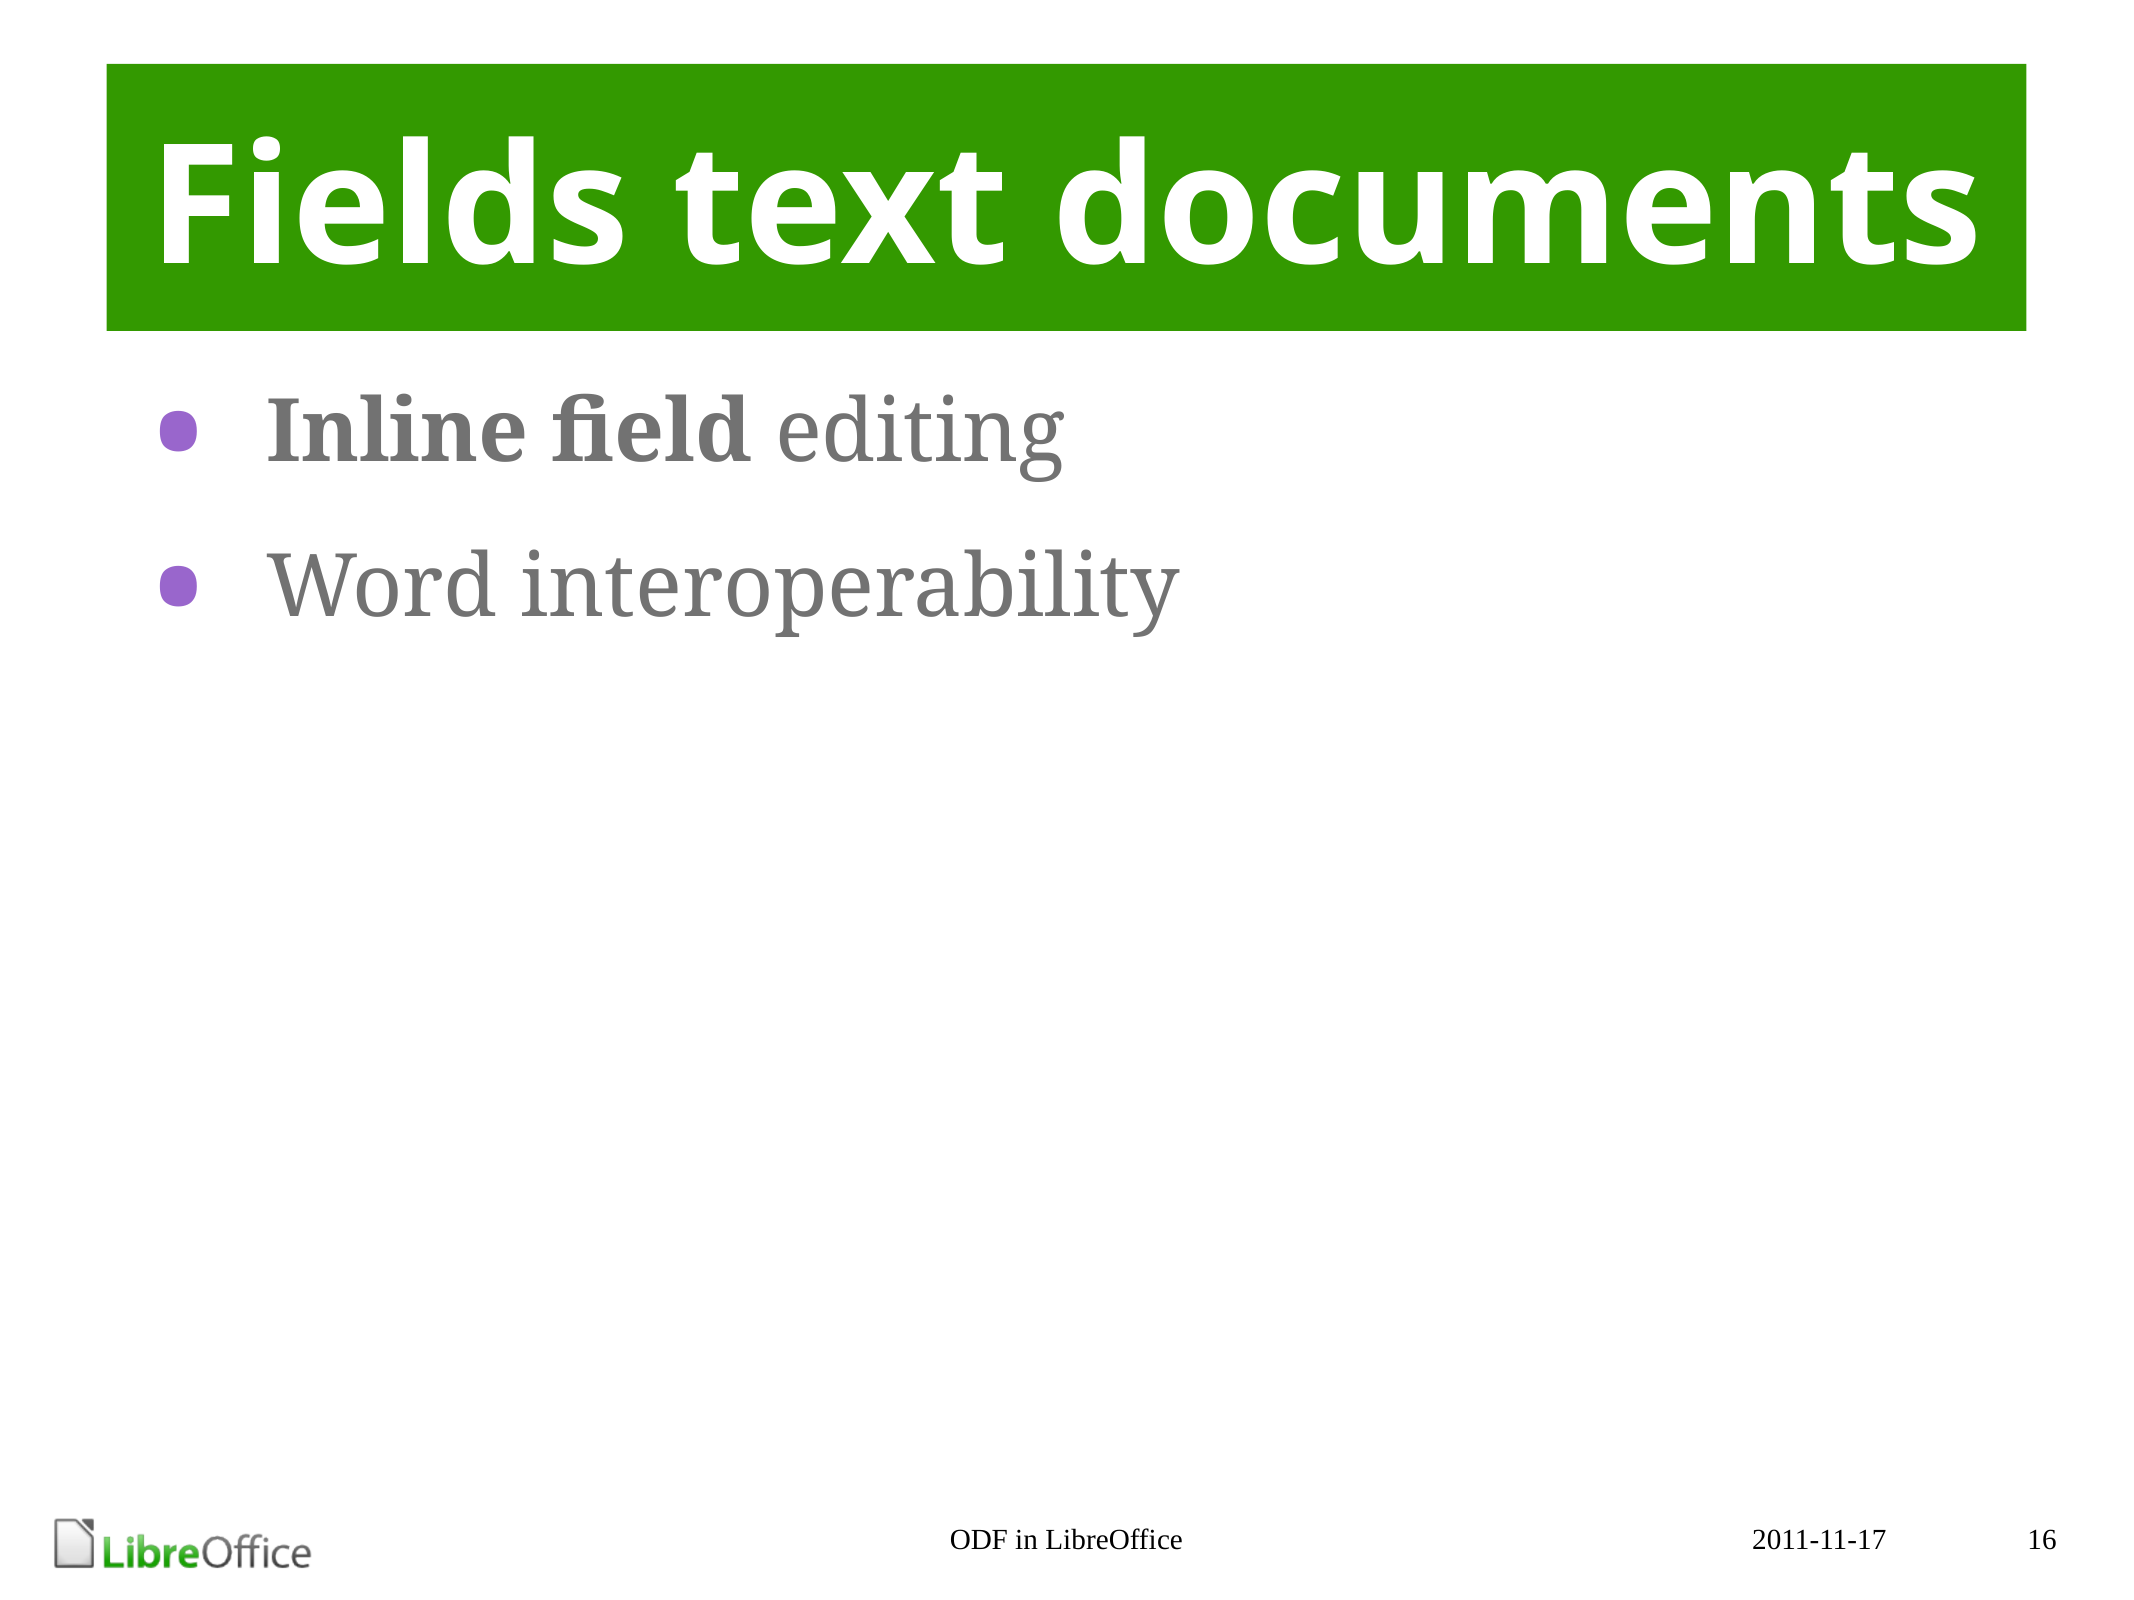

# Fields text documents
Inline field editing
Word interoperability